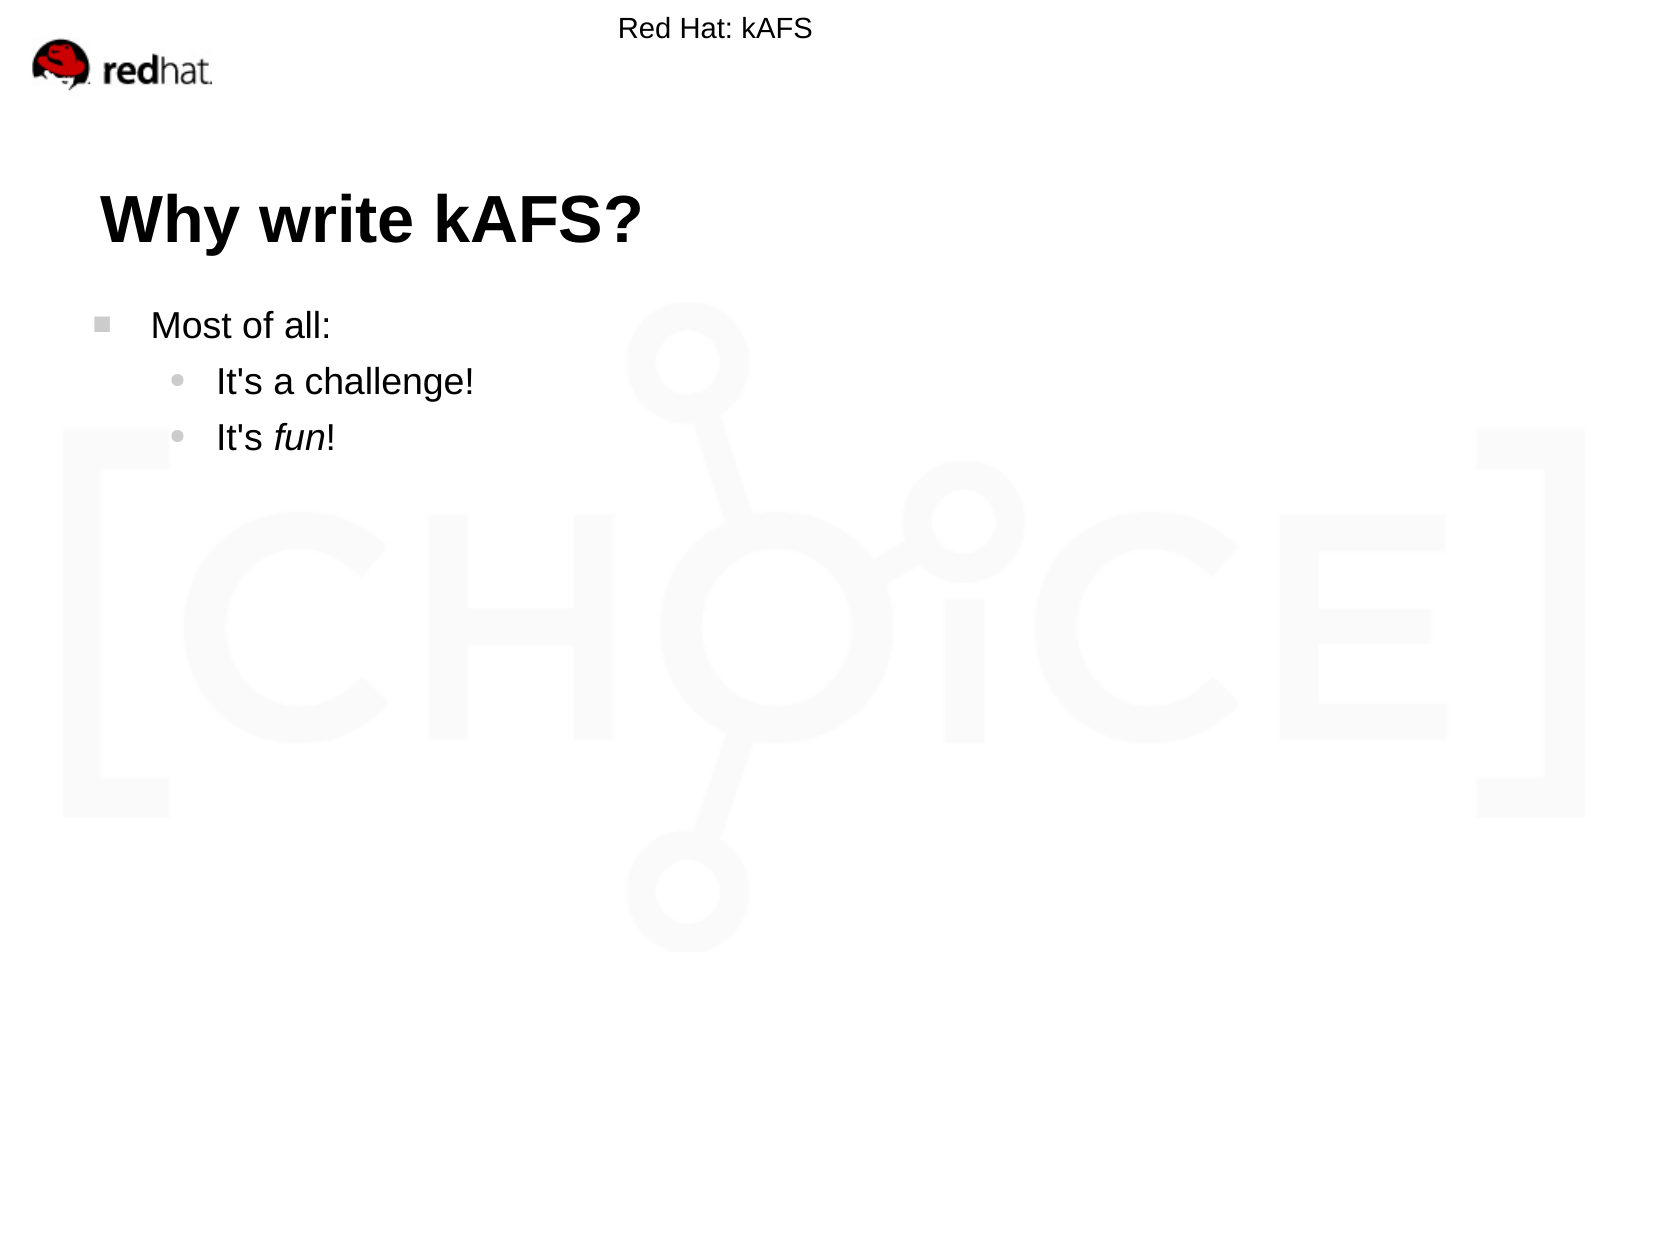

# Why write kAFS?
Most of all:
It's a challenge!
It's fun!